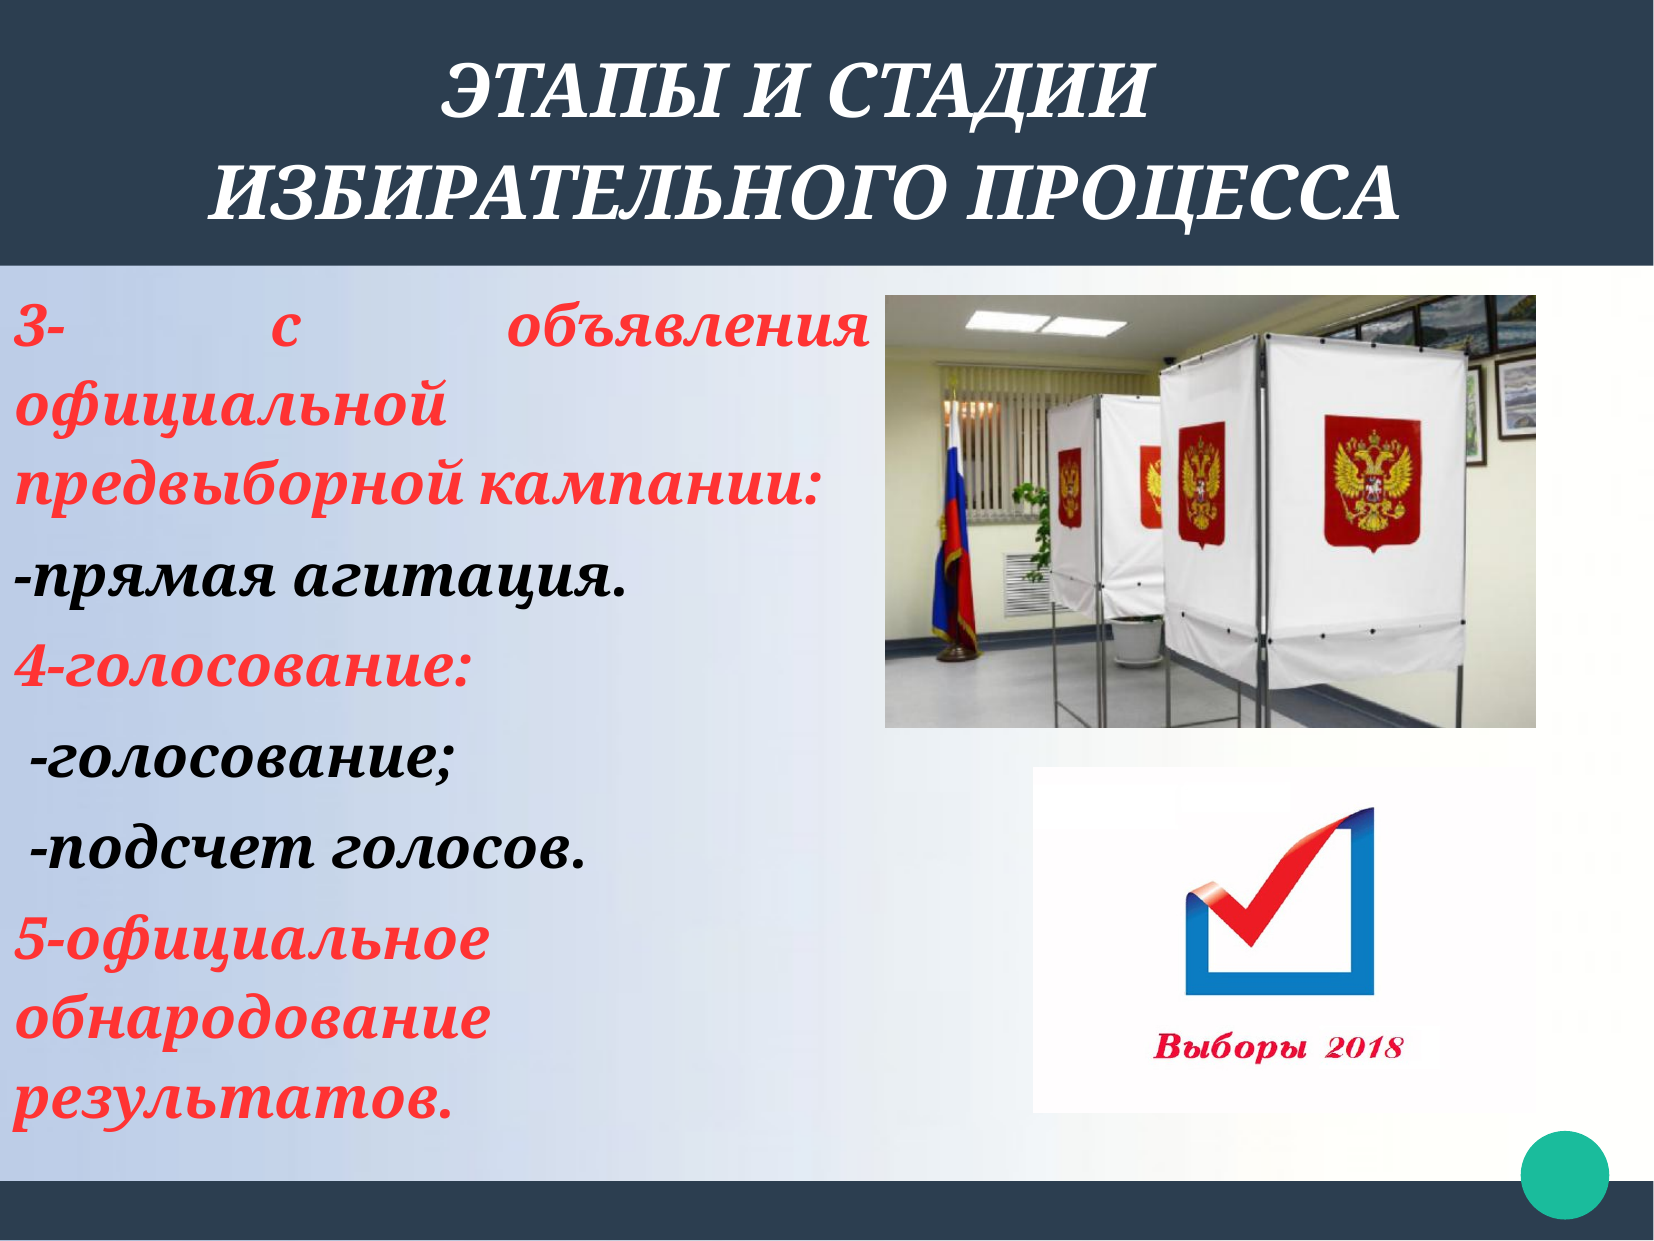

Этапы и стадии
избирательного процесса
3- с объявления официальной предвыборной кампании:
-прямая агитация.
4-голосование:
 -голосование;
 -подсчет голосов.
5-официальное обнародование результатов.